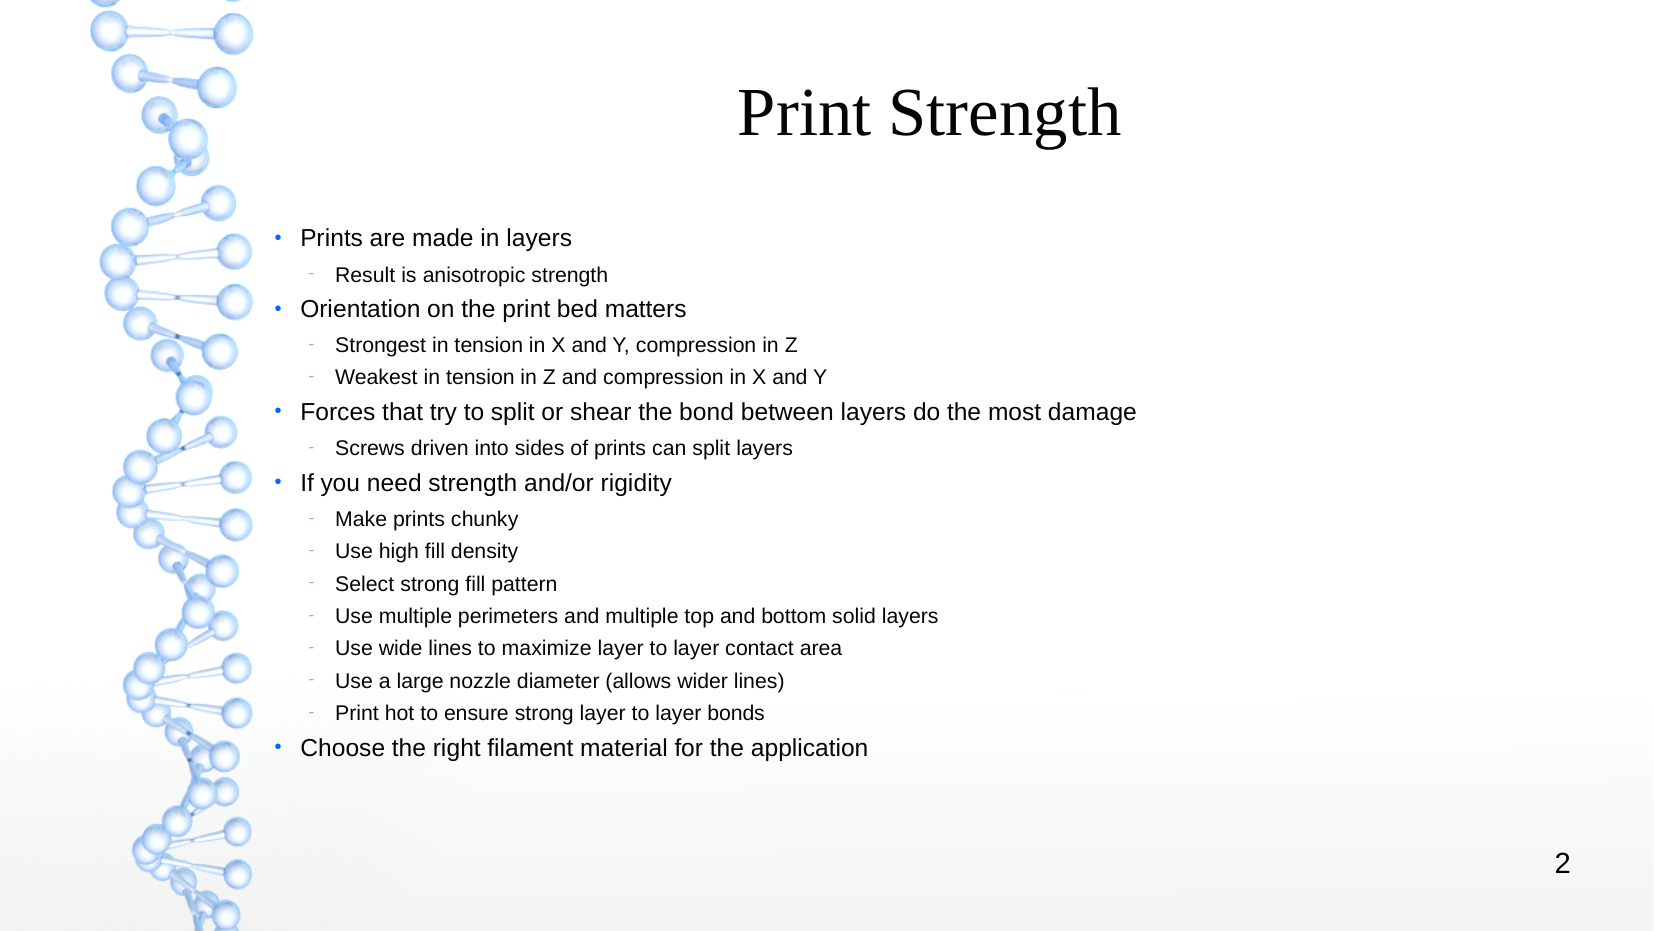

# Print Strength
Prints are made in layers
Result is anisotropic strength
Orientation on the print bed matters
Strongest in tension in X and Y, compression in Z
Weakest in tension in Z and compression in X and Y
Forces that try to split or shear the bond between layers do the most damage
Screws driven into sides of prints can split layers
If you need strength and/or rigidity
Make prints chunky
Use high fill density
Select strong fill pattern
Use multiple perimeters and multiple top and bottom solid layers
Use wide lines to maximize layer to layer contact area
Use a large nozzle diameter (allows wider lines)
Print hot to ensure strong layer to layer bonds
Choose the right filament material for the application
2